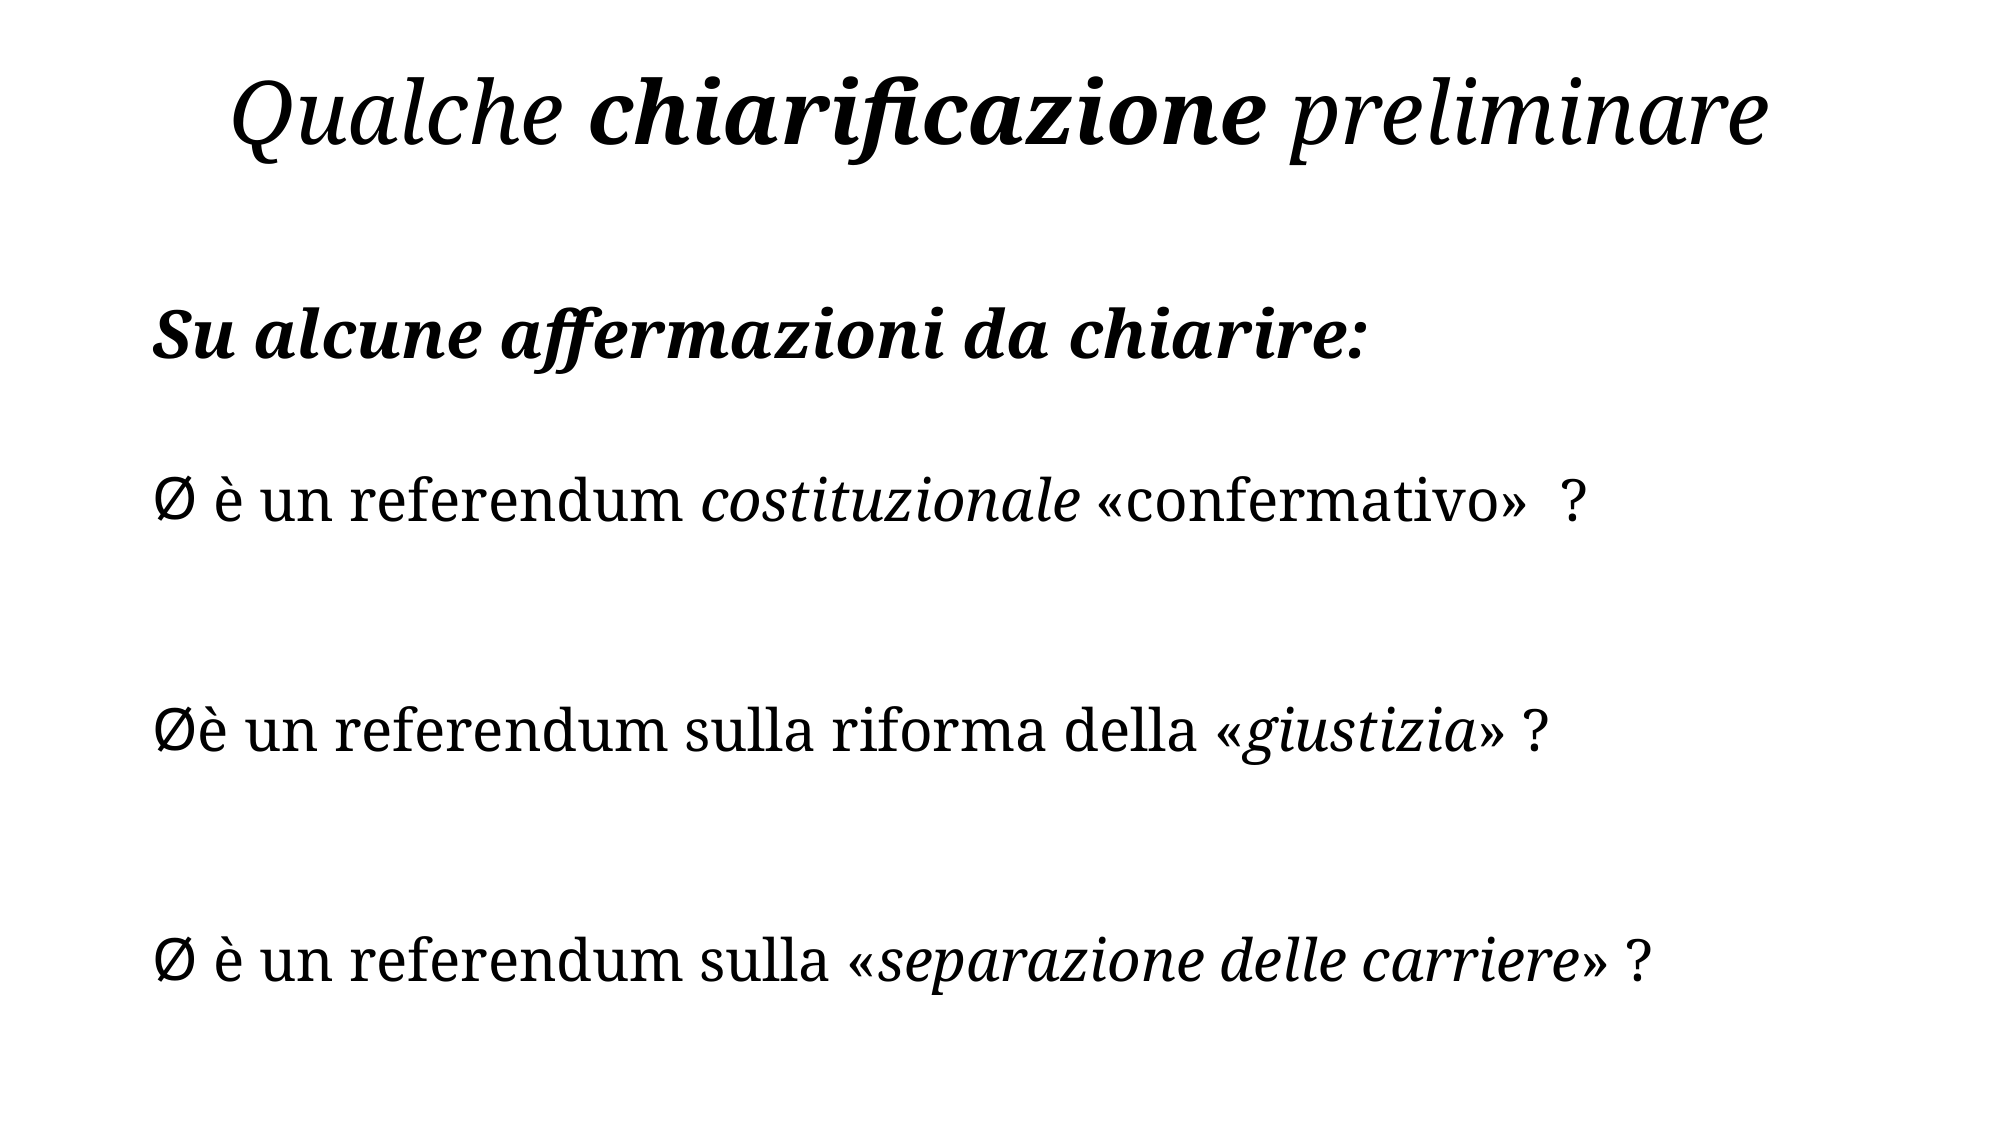

# Qualche chiarificazione preliminare
Su alcune affermazioni da chiarire:
 è un referendum costituzionale «confermativo» ?
è un referendum sulla riforma della «giustizia» ?
 è un referendum sulla «separazione delle carriere» ?